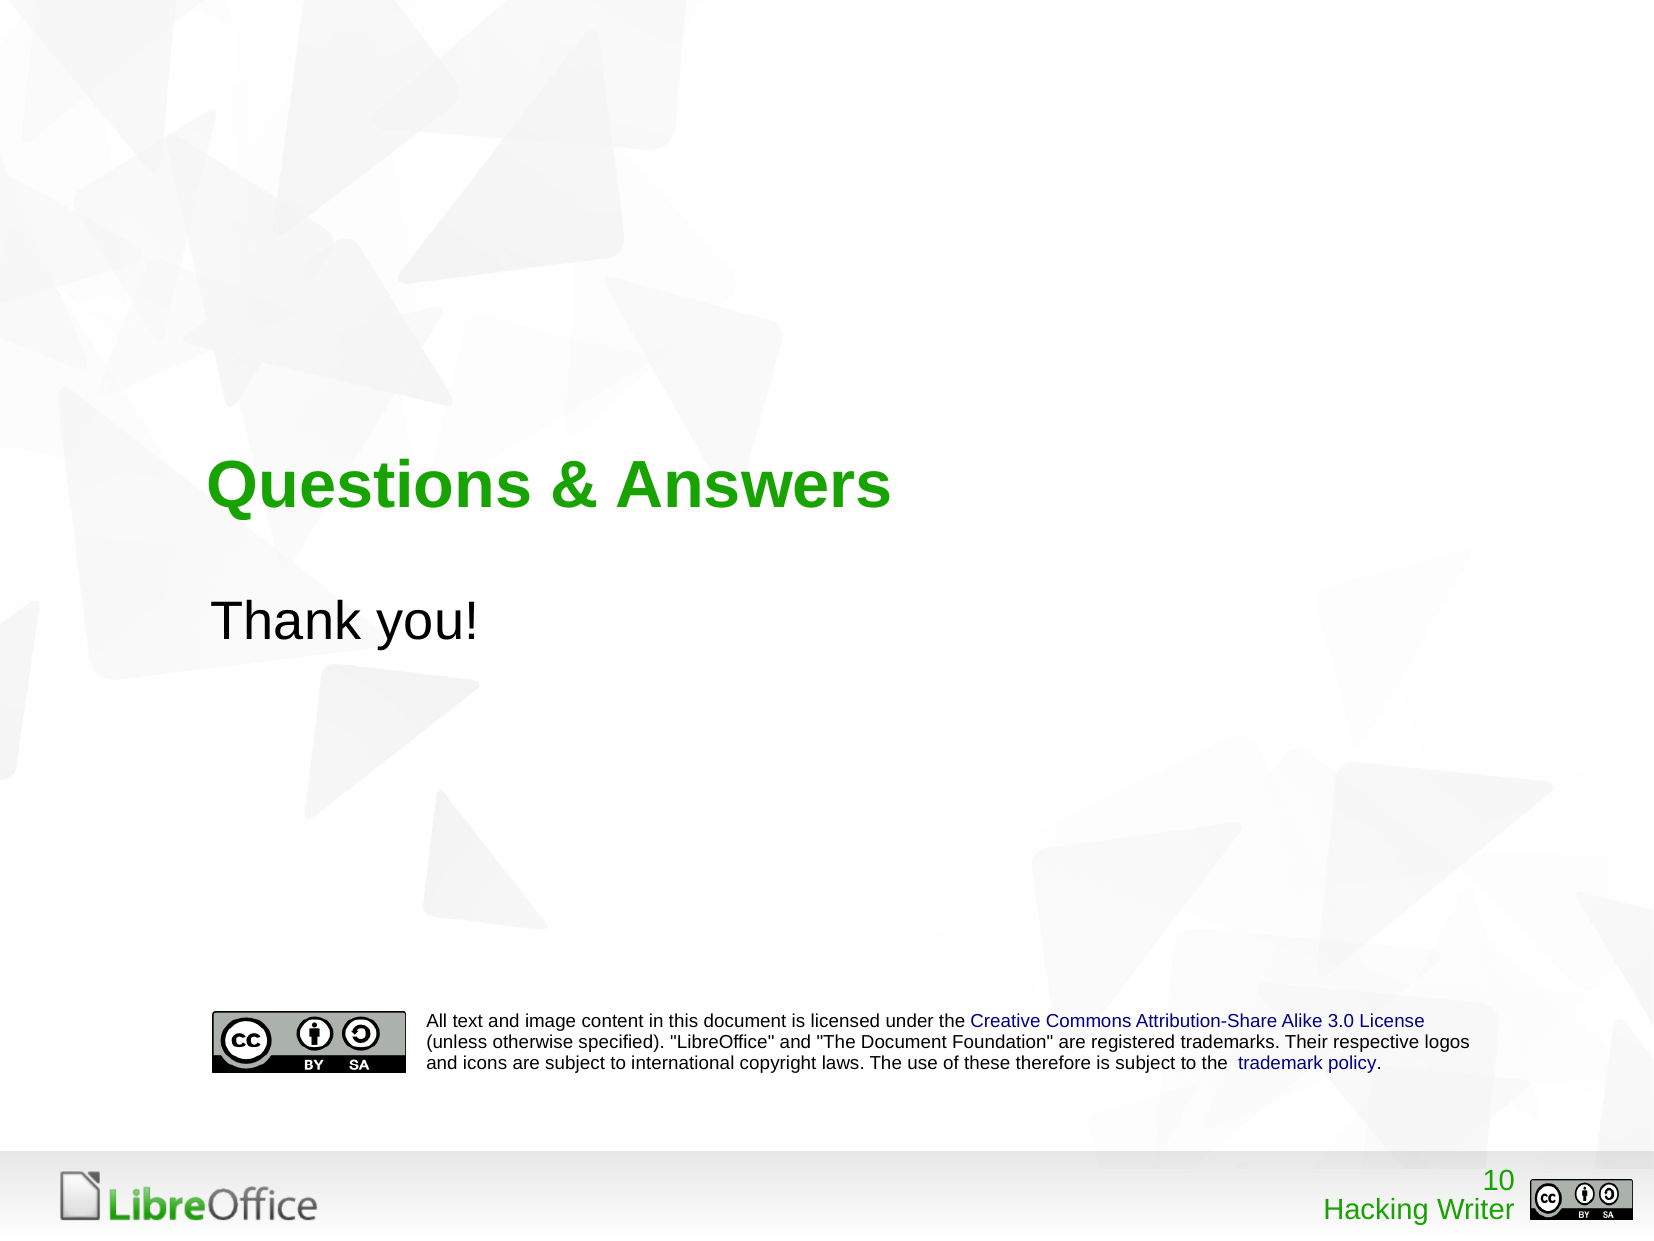

# Questions & Answers
Thank you!
10
Hacking Writer